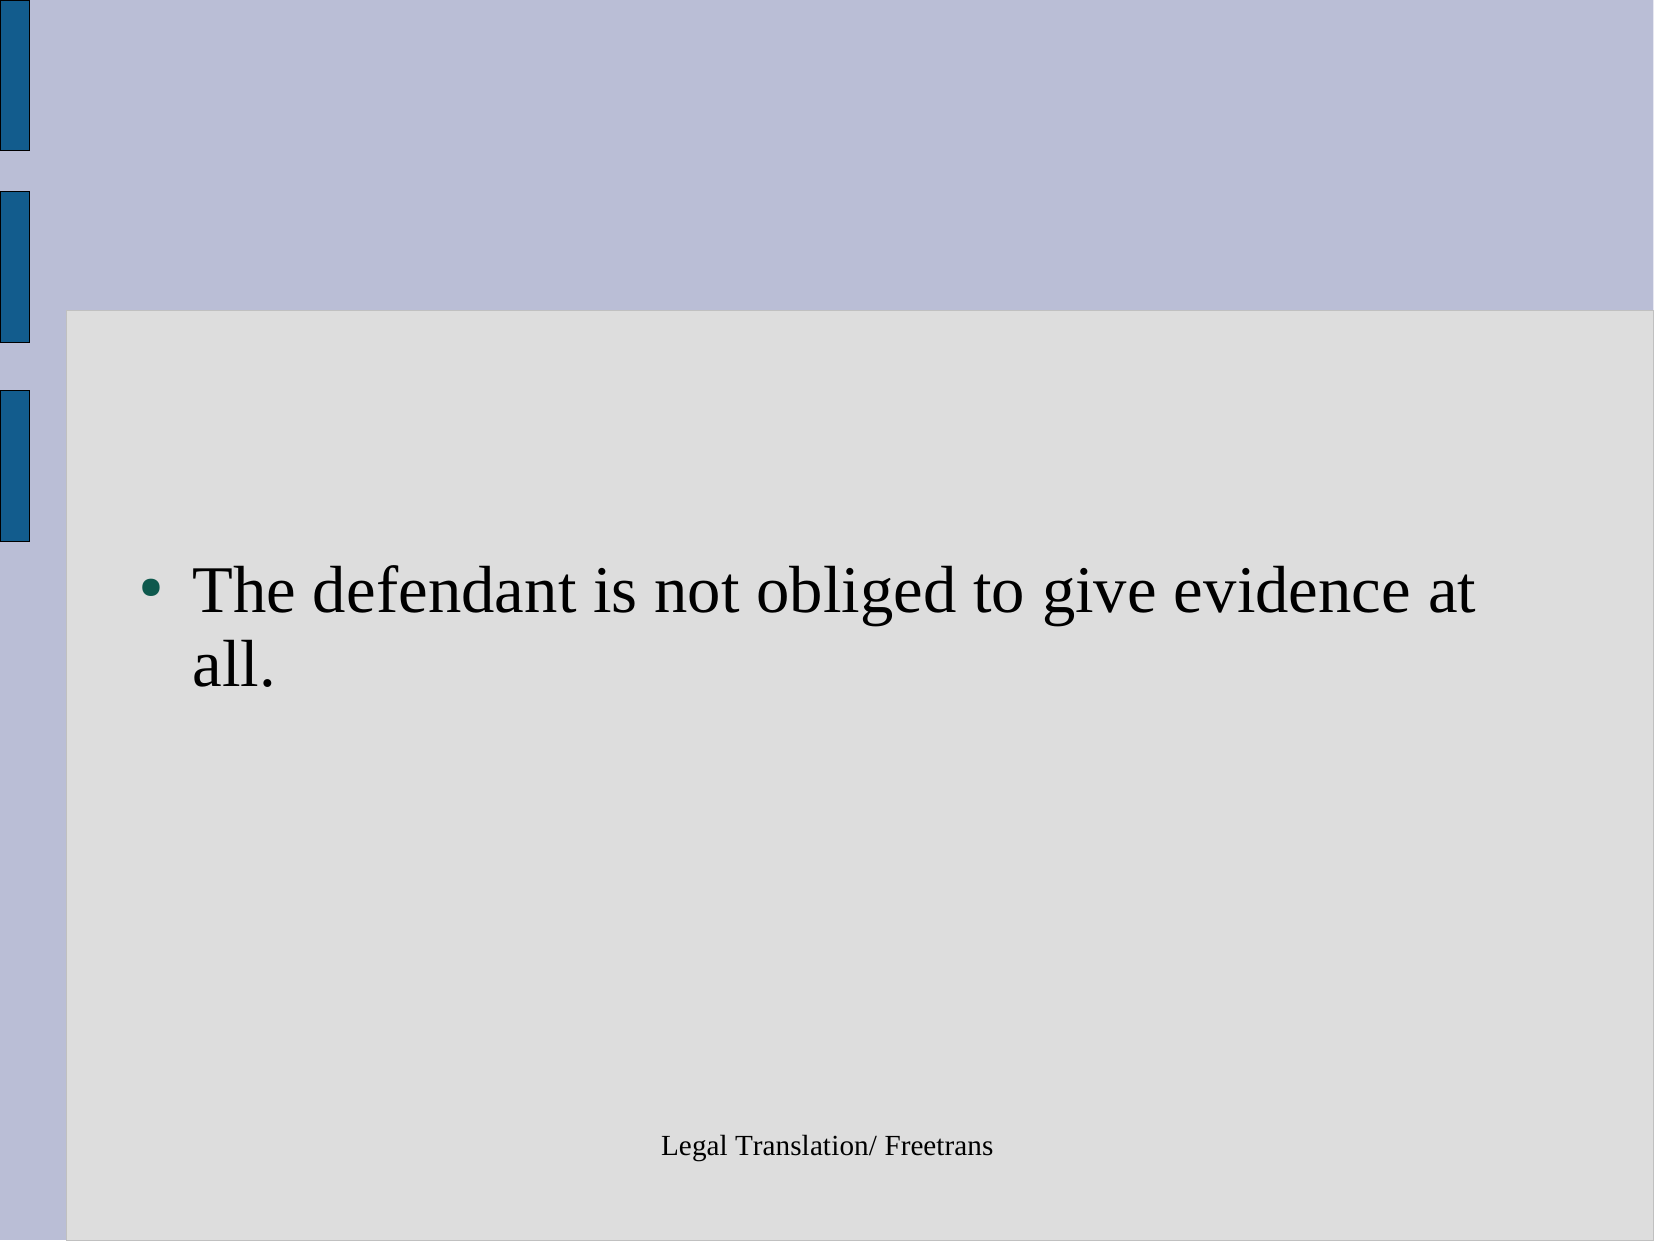

#
The defendant is not obliged to give evidence at all.
Legal Translation/ Freetrans